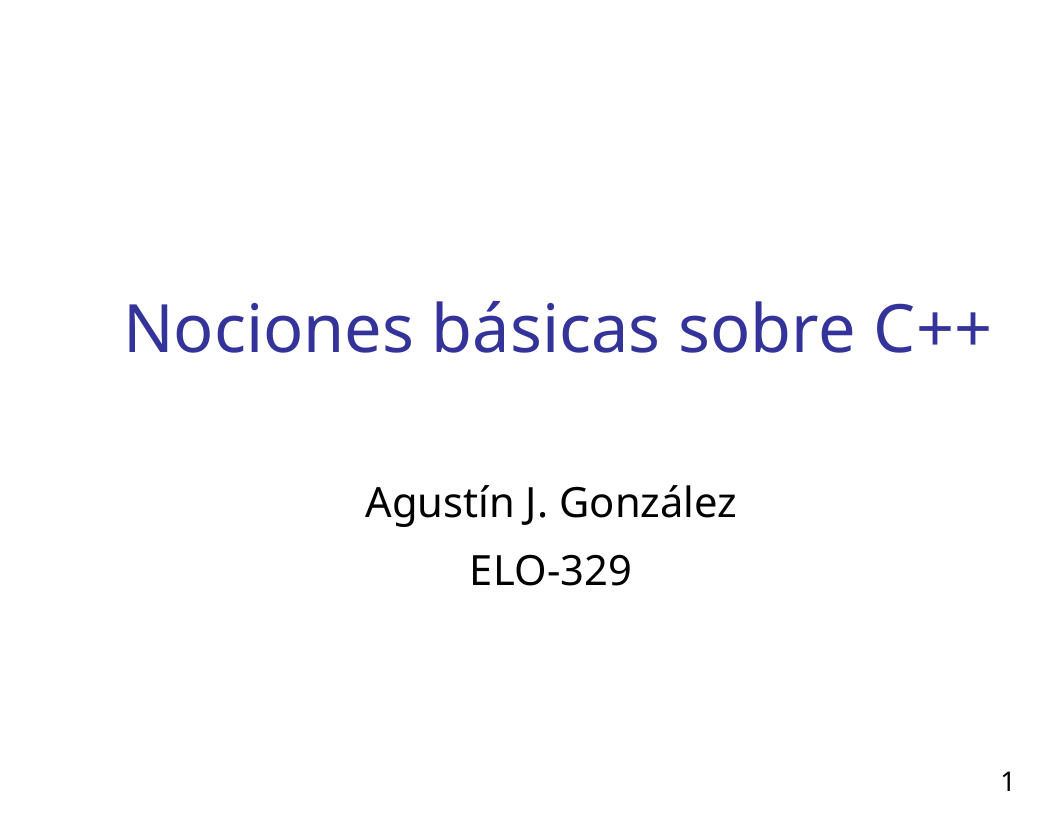

# Nociones básicas sobre C++
Agustín J. González
ELO-329
1